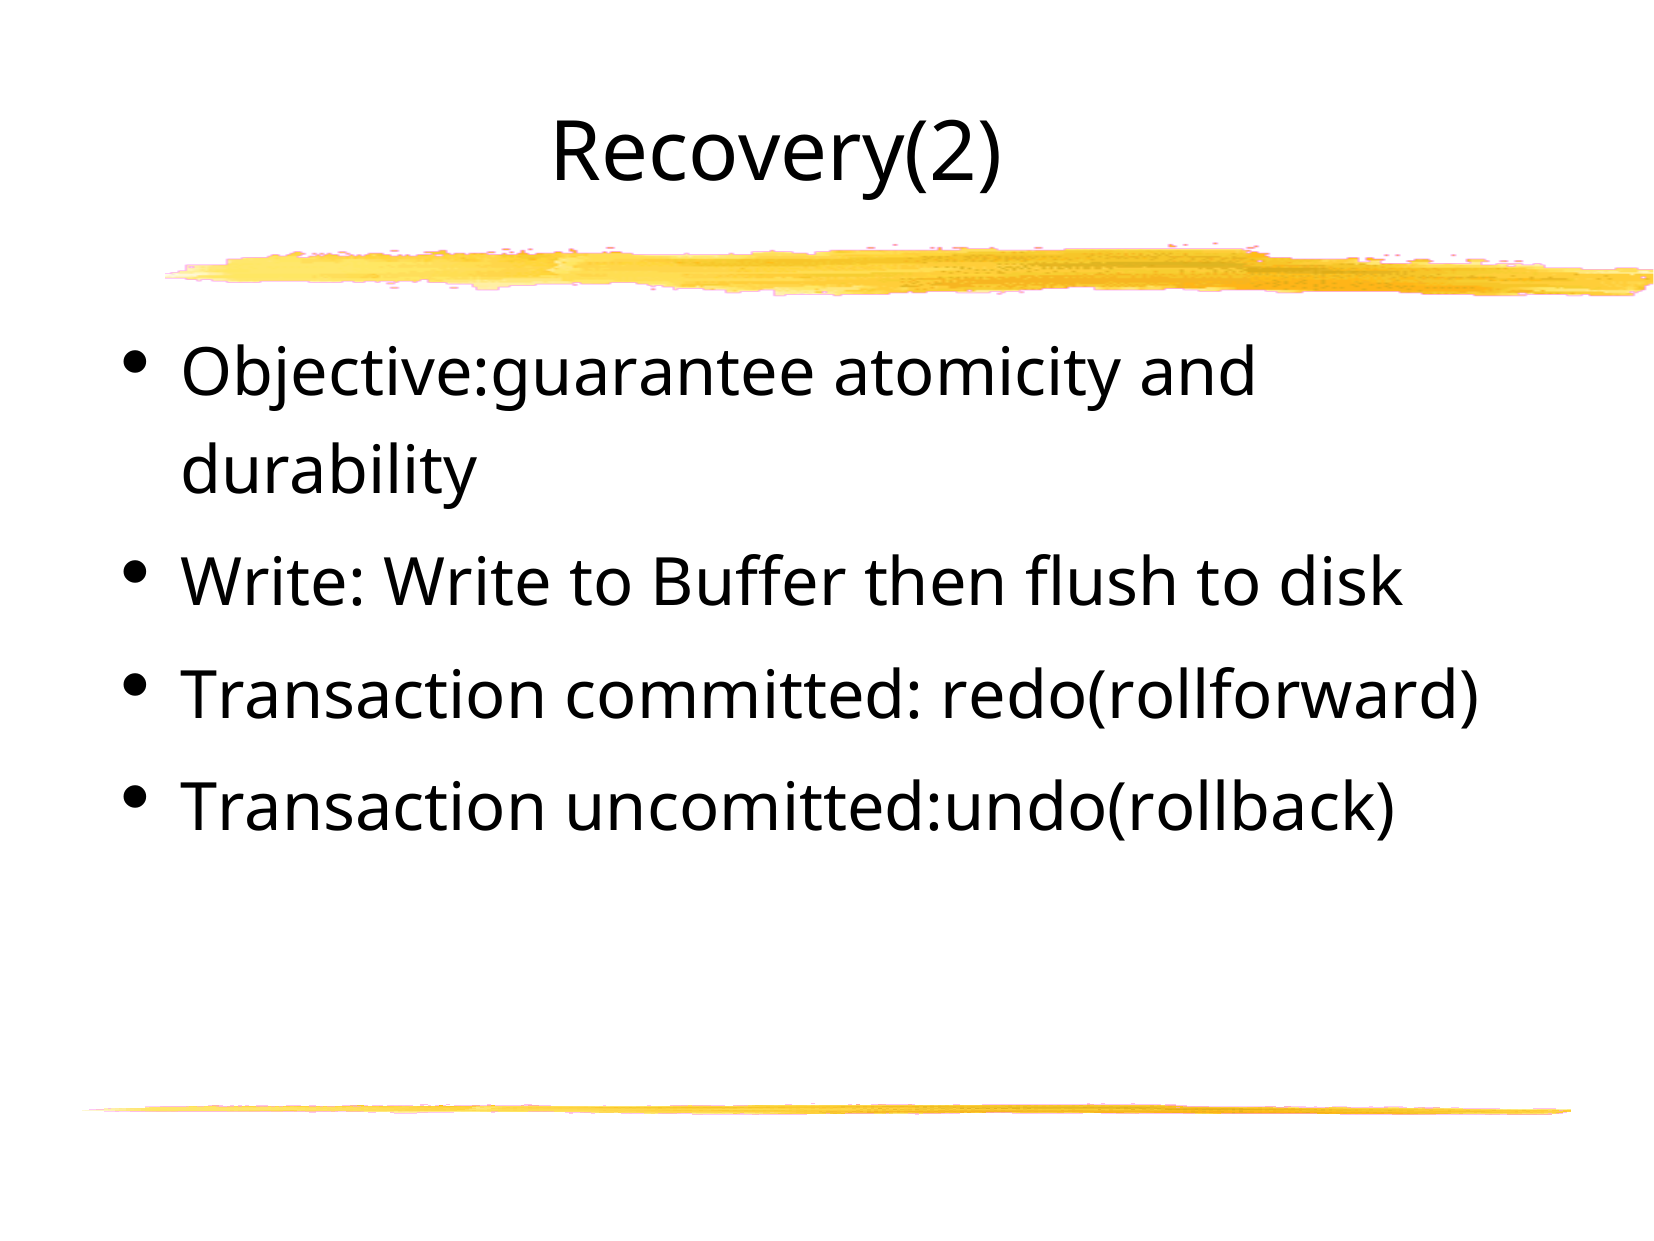

# Recovery(2)
Objective:guarantee atomicity and
durability
Write: Write to Buffer then flush to disk
Transaction committed: redo(rollforward)
Transaction uncomitted:undo(rollback)